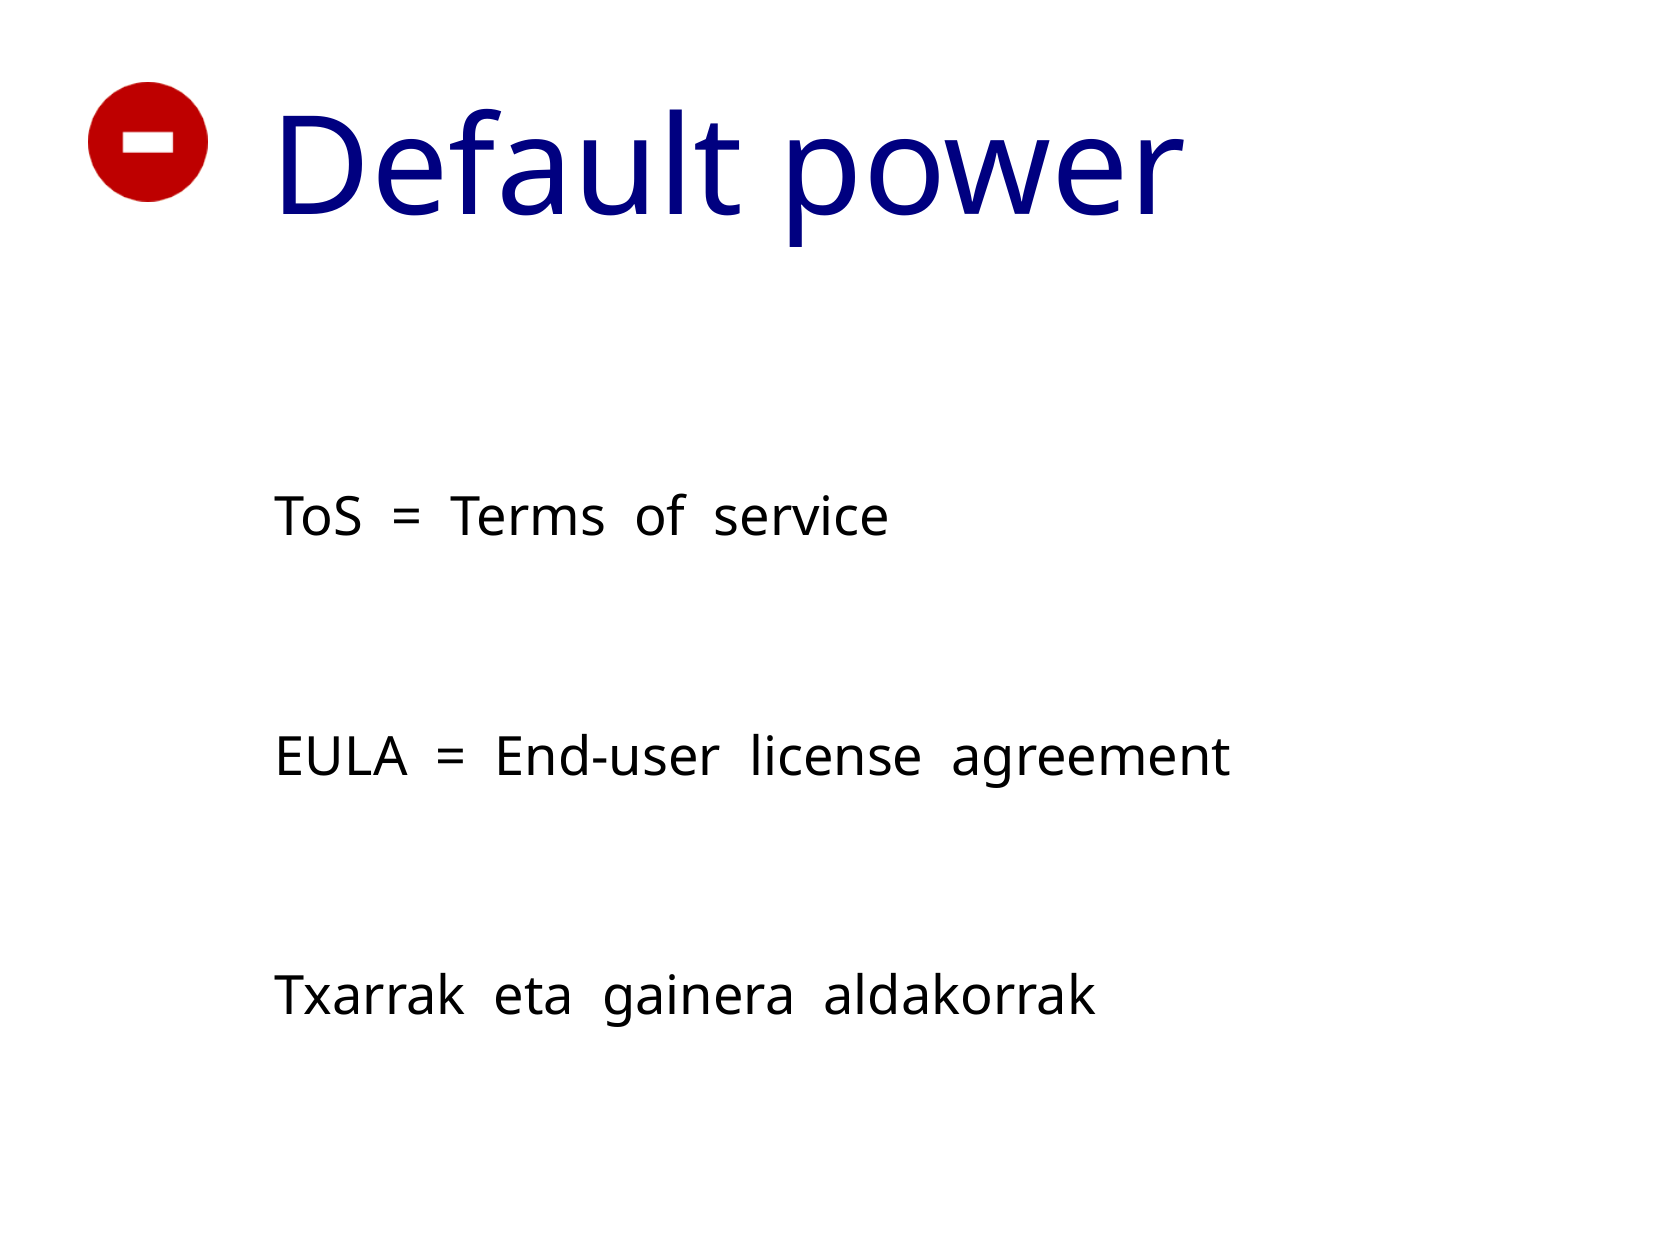

Default power
ToS = Terms of service
EULA = End-user license agreement
Txarrak eta gainera aldakorrak